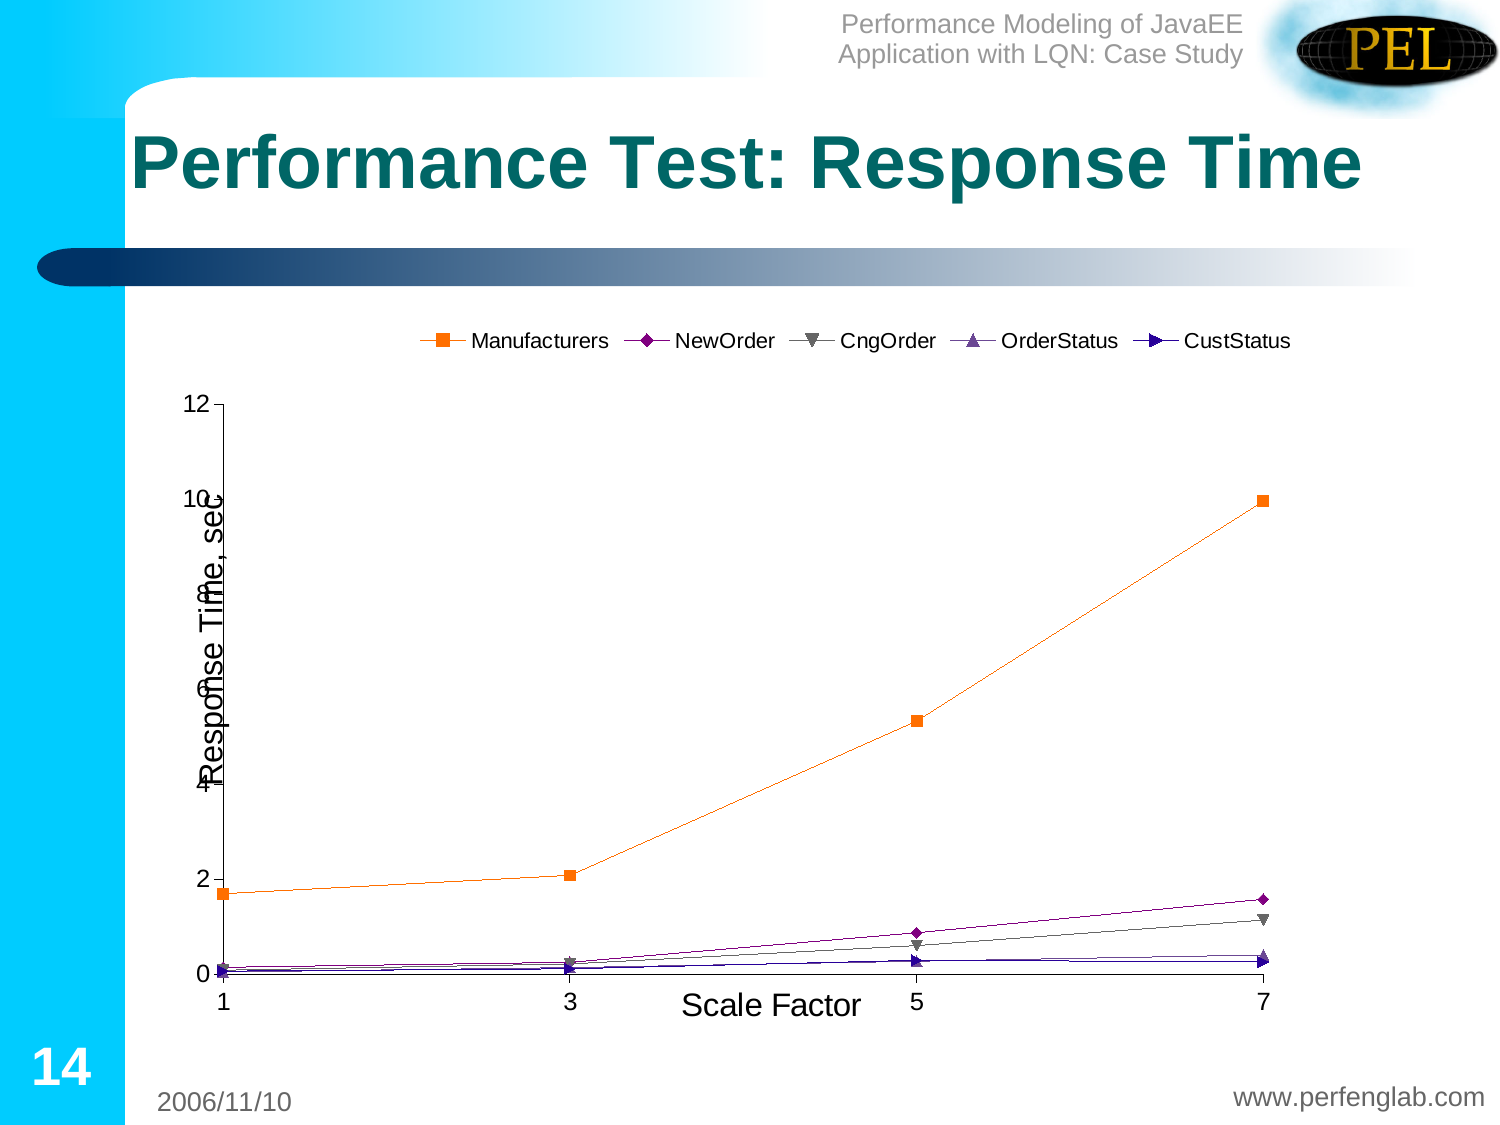

# Performance Test: Response Time
### Chart
| Category | Manufacturers | NewOrder | CngOrder | OrderStatus | CustStatus |
|---|---|---|---|---|---|
| 1 | 1.7 | 0.15 | 0.089 | 0.052 | 0.07 |
| 3 | 2.086 | 0.256 | 0.222 | 0.145 | 0.119 |
| 5 | 5.335 | 0.879 | 0.608 | 0.278 | 0.299 |
| 7 | 9.962 | 1.583 | 1.145 | 0.411 | 0.265 |14